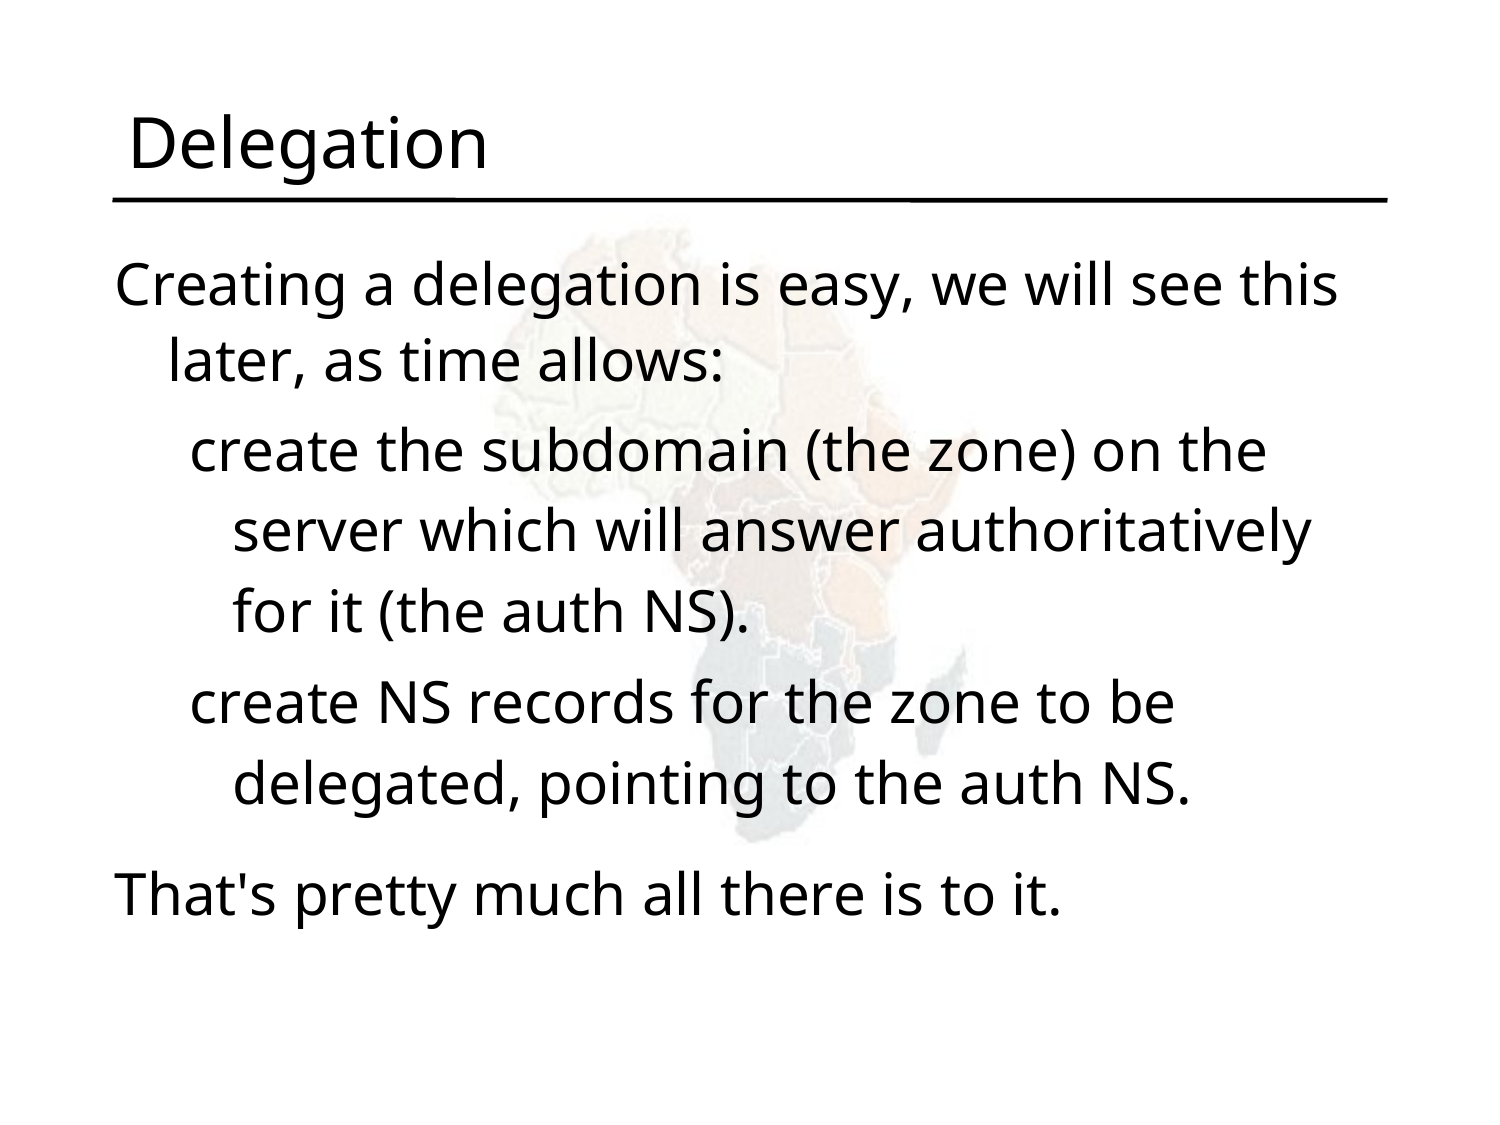

# Delegation
Creating a delegation is easy, we will see this later, as time allows:
create the subdomain (the zone) on the server which will answer authoritatively for it (the auth NS).
create NS records for the zone to be delegated, pointing to the auth NS.
That's pretty much all there is to it.